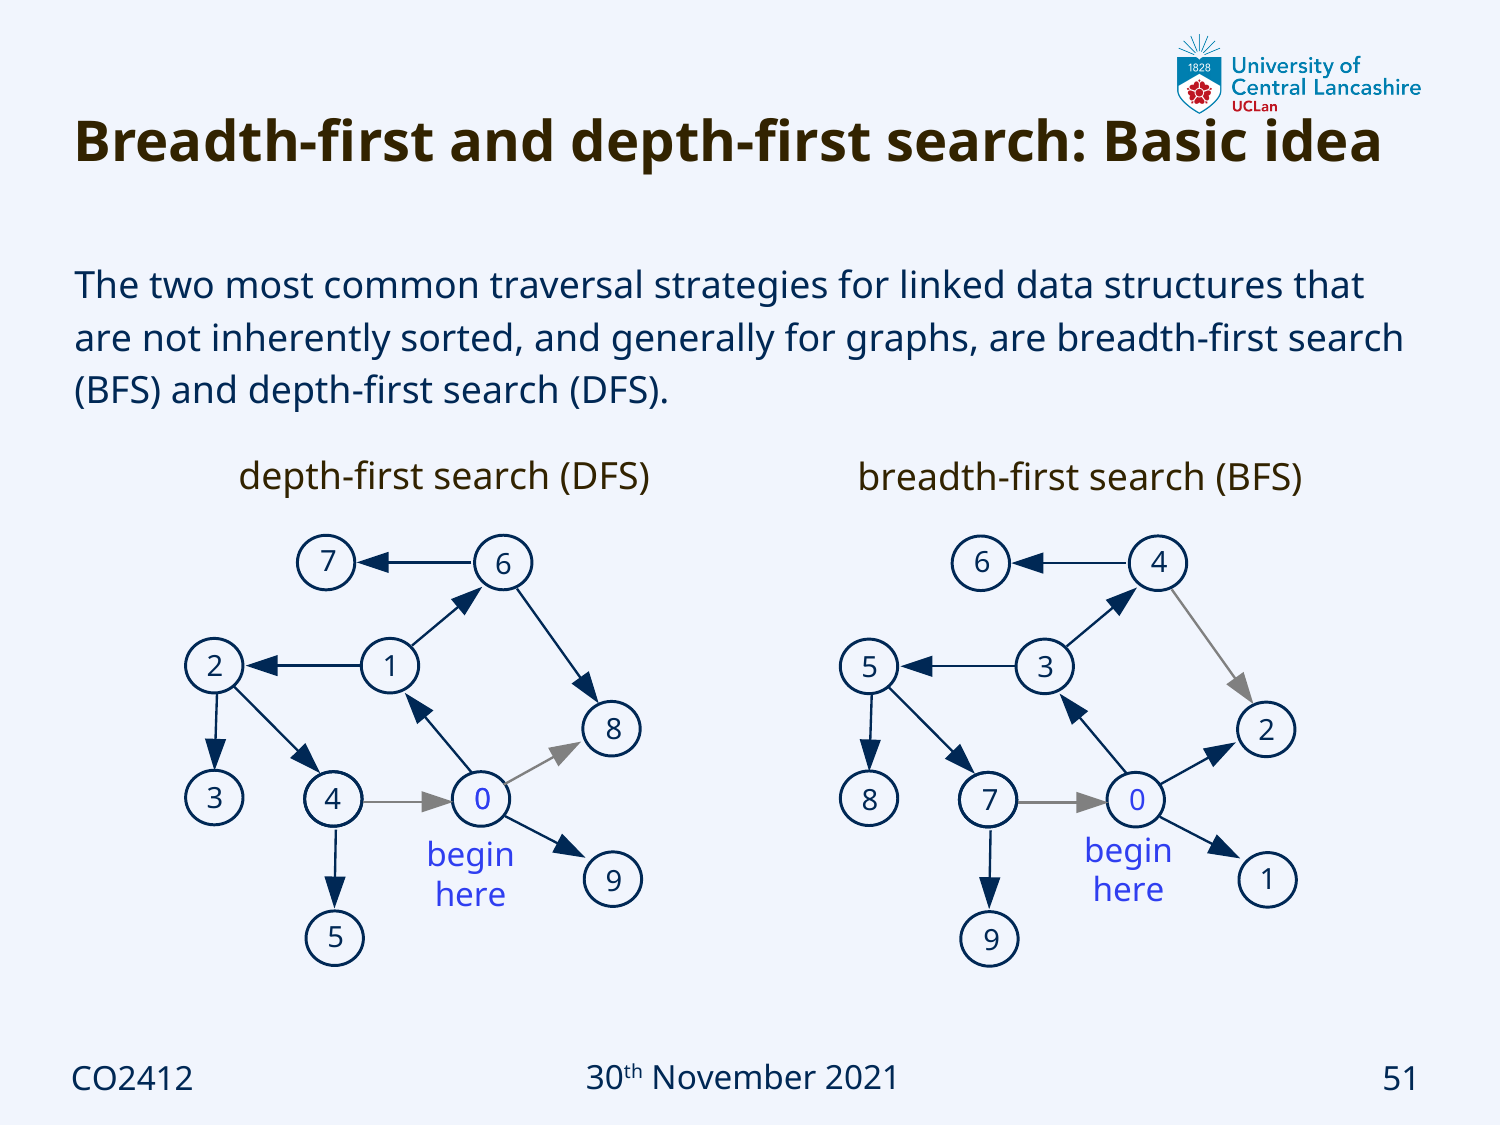

# Breadth-first and depth-first search: Basic idea
The two most common traversal strategies for linked data structures that are not inherently sorted, and generally for graphs, are breadth-first search (BFS) and depth-first search (DFS).
depth-first search (DFS)
breadth-first search (BFS)
7
4
6
6
2
1
5
3
8
2
3
4
0
0
8
7
0
begin
here
begin
here
1
9
5
9